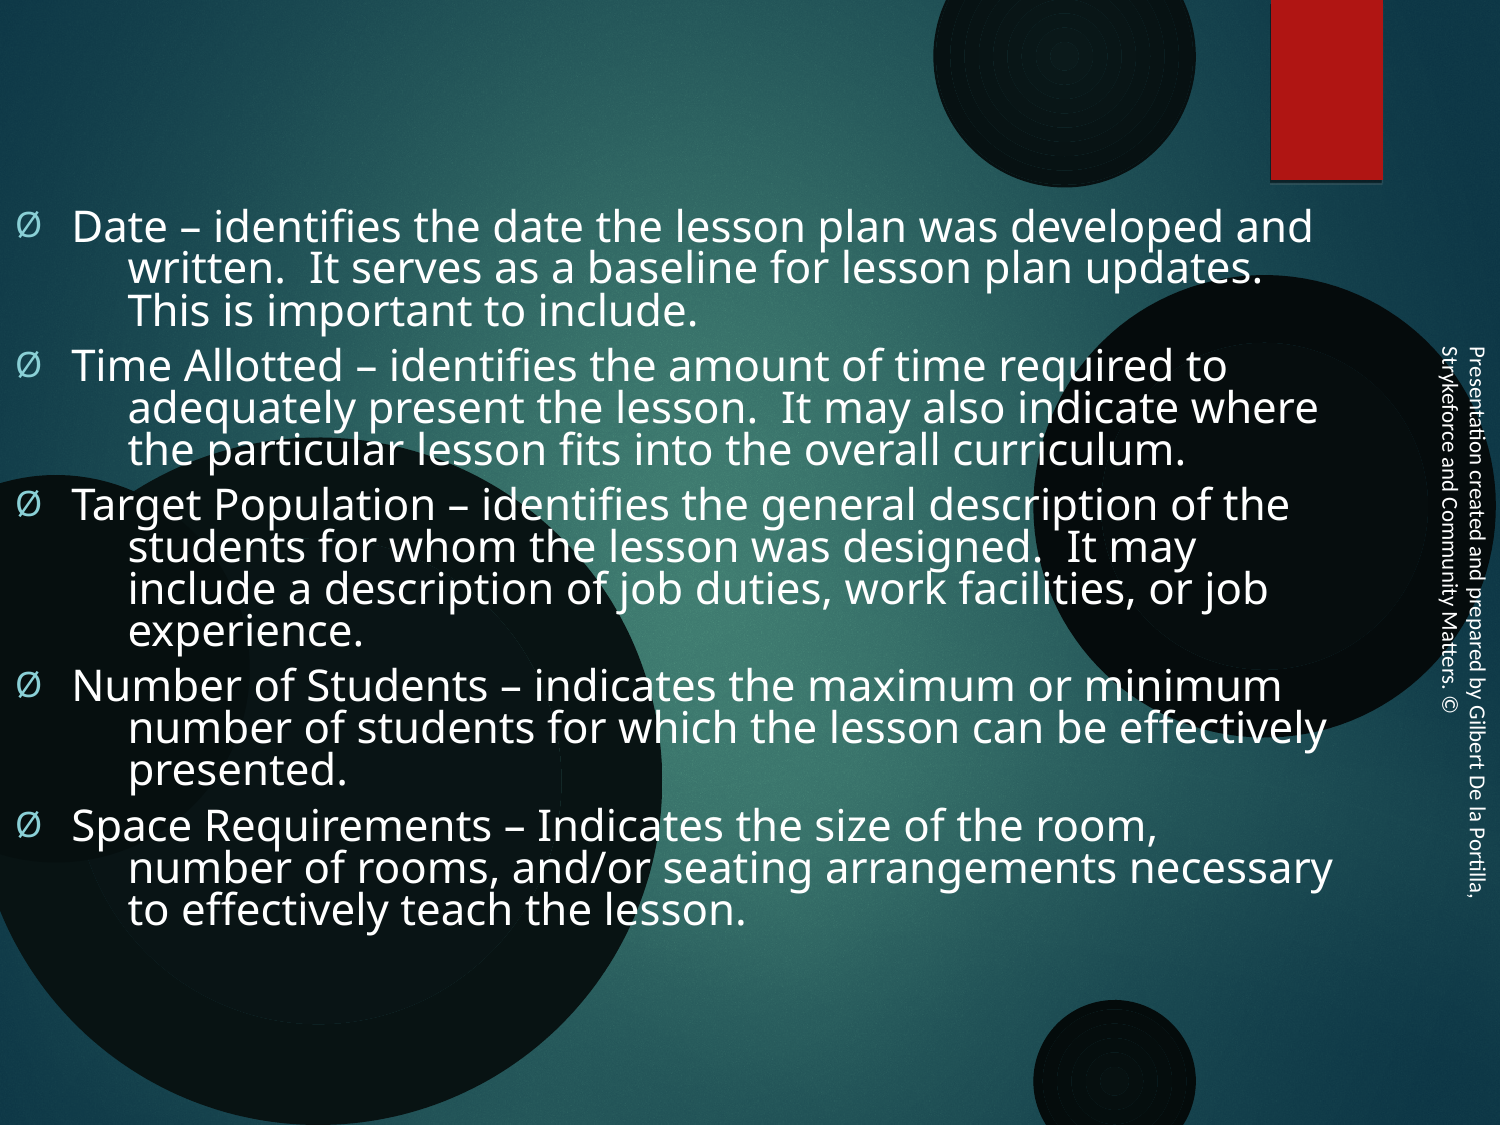

# Date – identifies the date the lesson plan was developed and written. It serves as a baseline for lesson plan updates. This is important to include.
Time Allotted – identifies the amount of time required to adequately present the lesson. It may also indicate where the particular lesson fits into the overall curriculum.
Target Population – identifies the general description of the students for whom the lesson was designed. It may include a description of job duties, work facilities, or job experience.
Number of Students – indicates the maximum or minimum number of students for which the lesson can be effectively presented.
Space Requirements – Indicates the size of the room, number of rooms, and/or seating arrangements necessary to effectively teach the lesson.
Presentation created and prepared by Gilbert De la Portilla, Strykeforce and Community Matters. ©